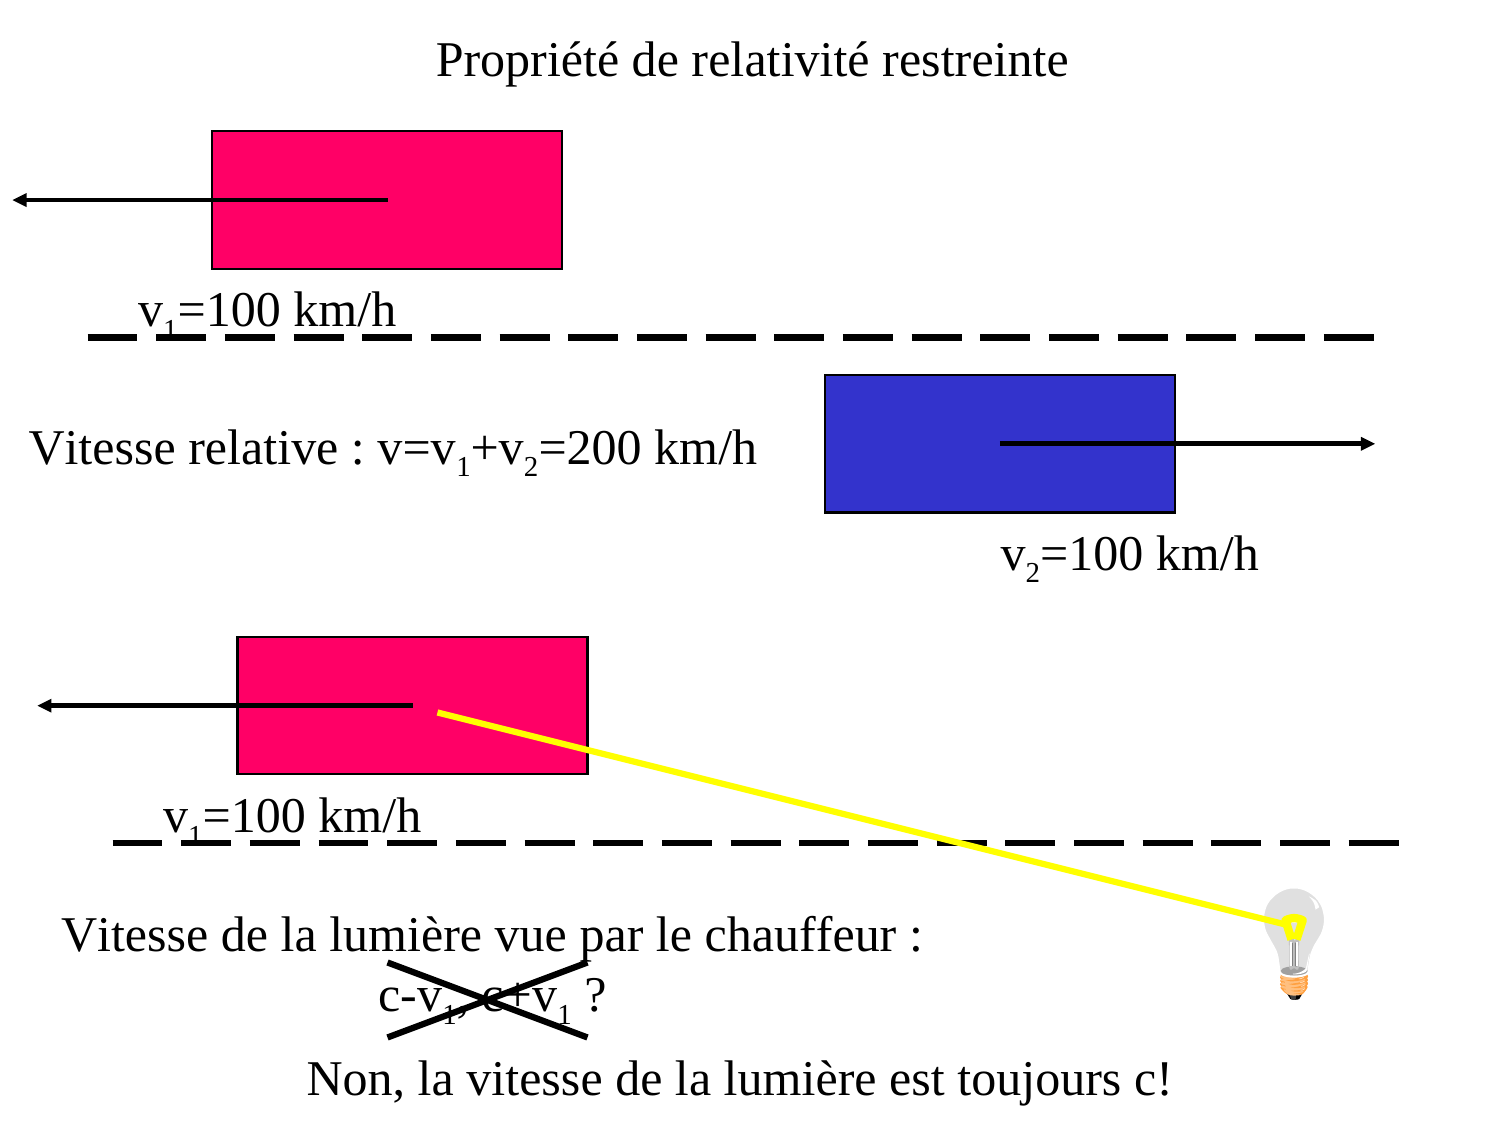

Propriété de relativité restreinte
v1=100 km/h
v2=100 km/h
Vitesse relative : v=v1+v2=200 km/h
v1=100 km/h
Vitesse de la lumière vue par le chauffeur :
c-v1, c+v1 ?
Non, la vitesse de la lumière est toujours c!